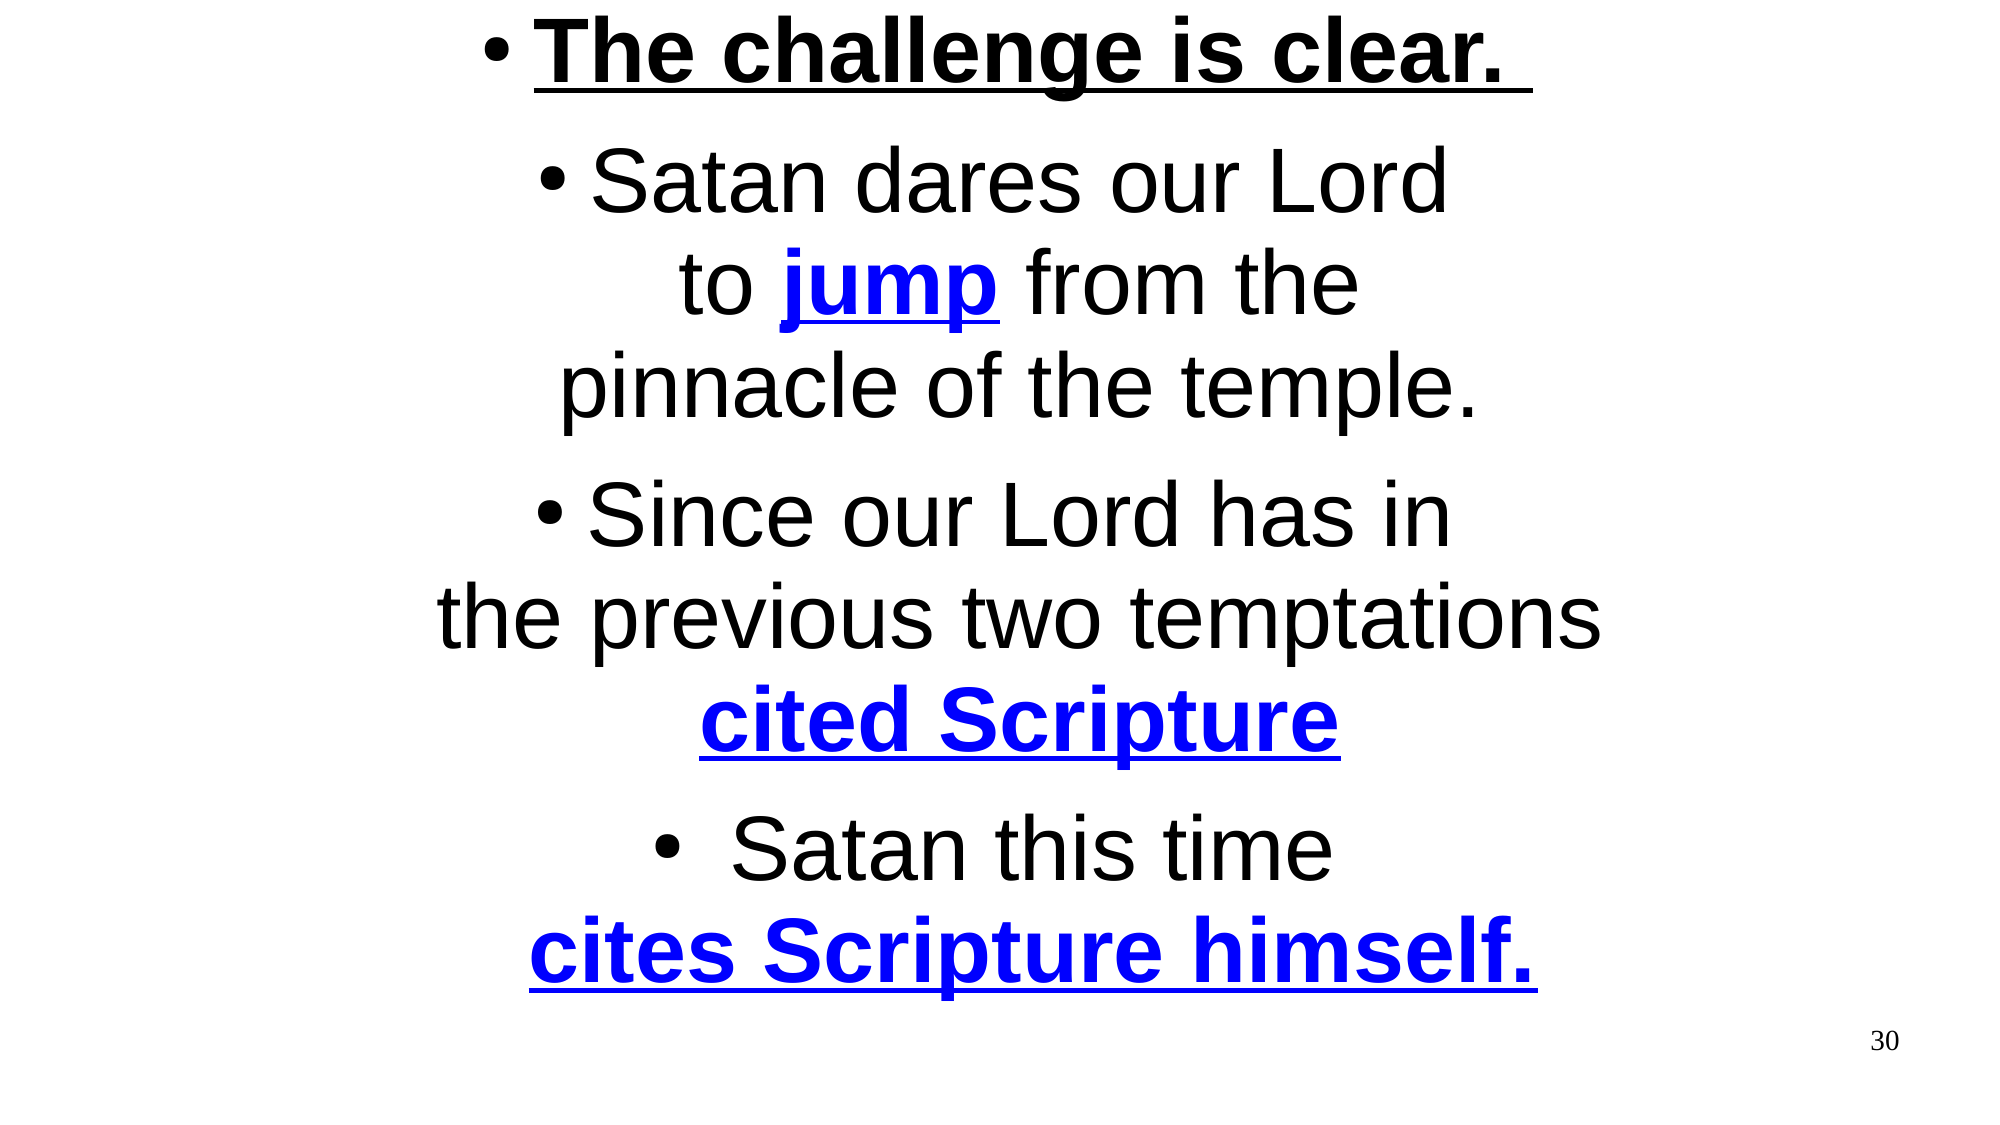

# The challenge is clear.
Satan dares our Lord
to jump from the
pinnacle of the temple.
Since our Lord has in
the previous two temptations
cited Scripture
 Satan this time
cites Scripture himself.
30